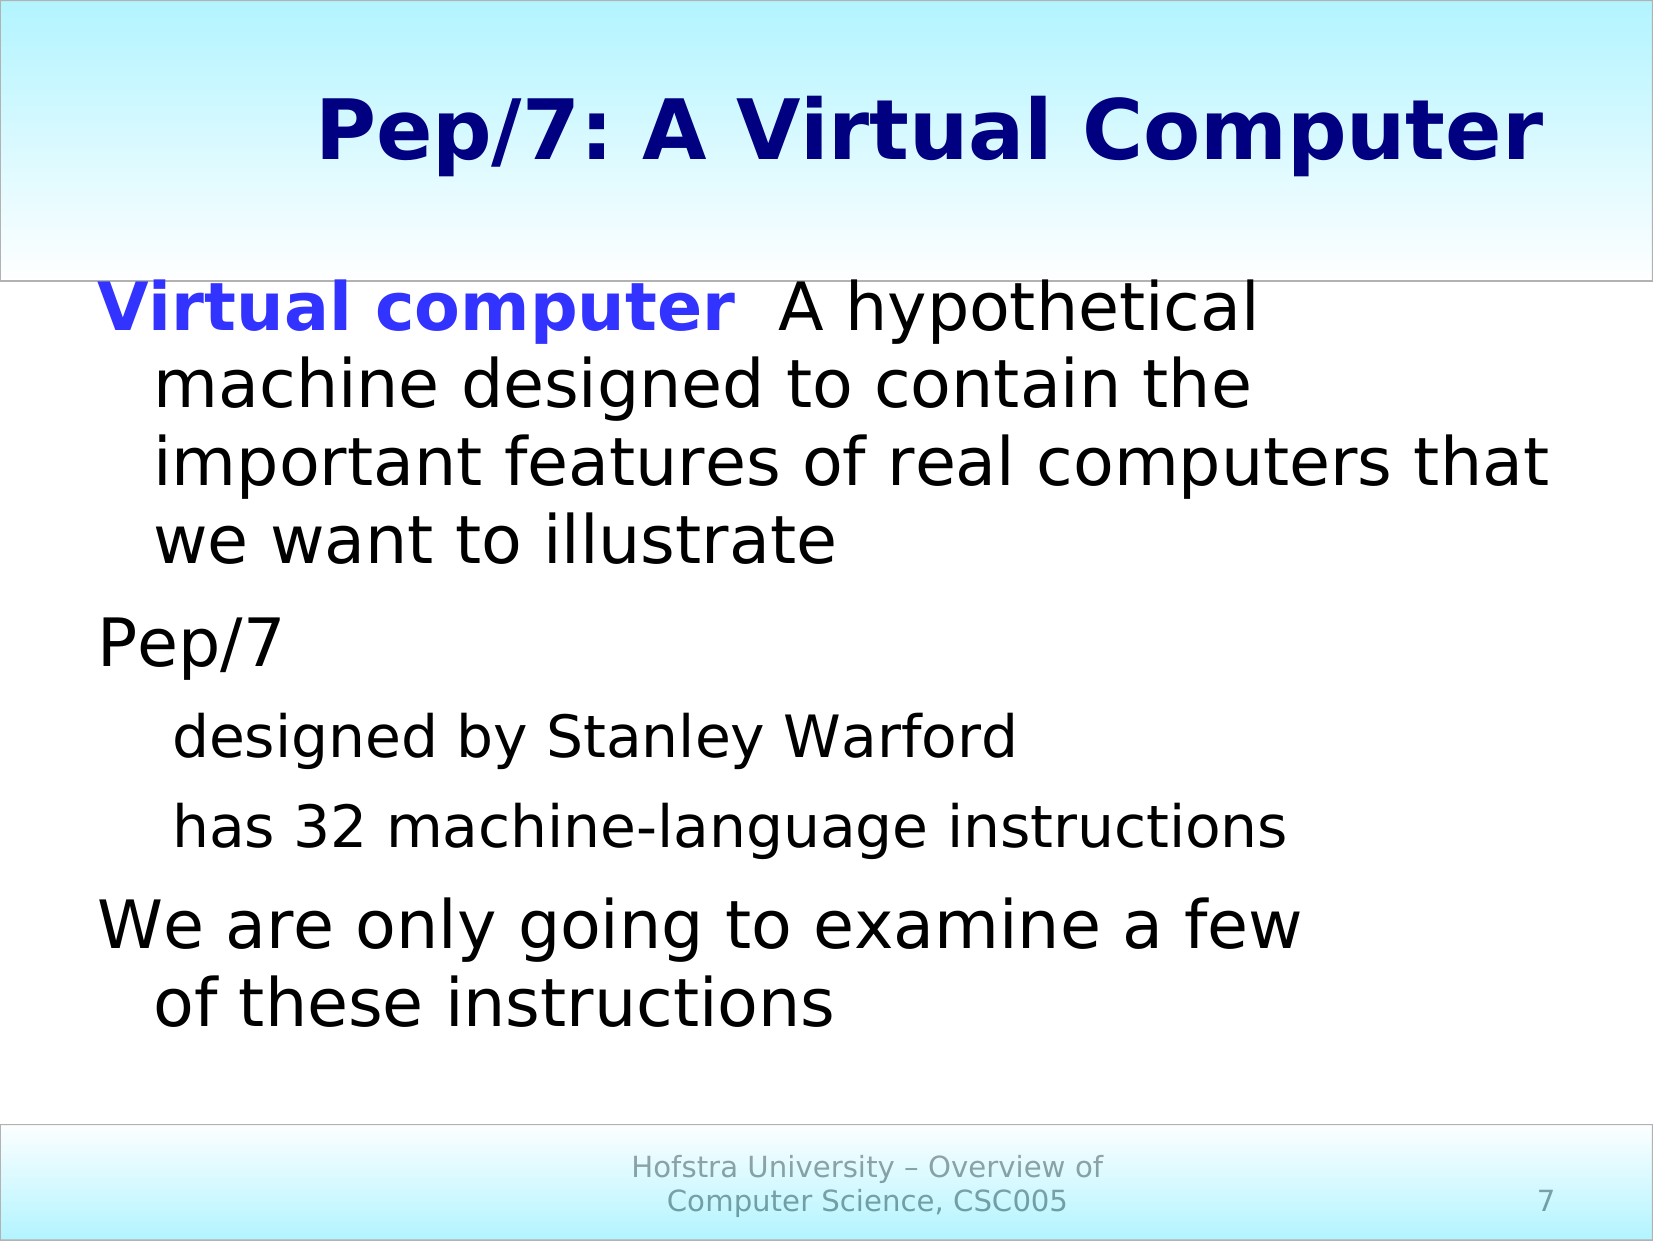

# Pep/7: A Virtual Computer
Virtual computer A hypothetical machine designed to contain the important features of real computers that we want to illustrate
Pep/7
designed by Stanley Warford
has 32 machine-language instructions
We are only going to examine a few
of these instructions
7